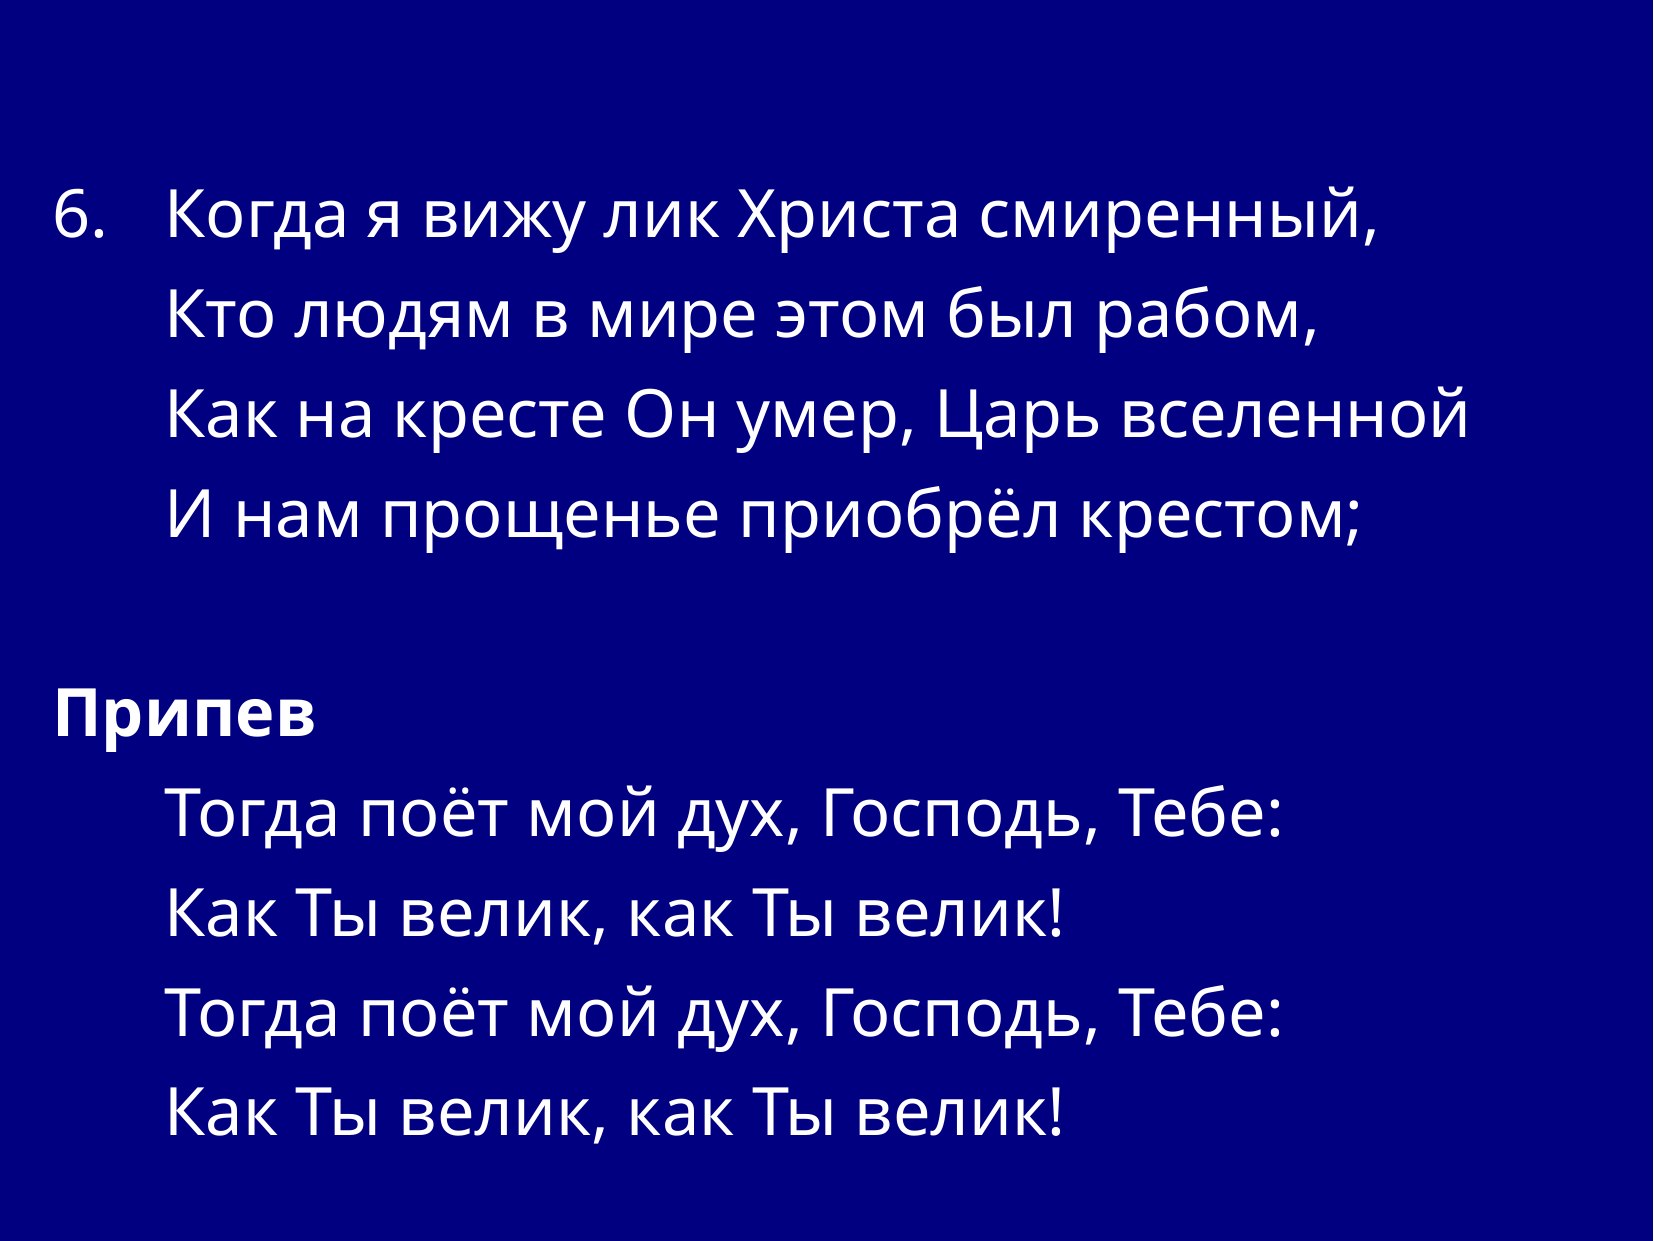

6.	Когда я вижу лик Христа смиренный,
	Кто людям в мире этом был рабом,
	Как на кресте Он умер, Царь вселенной
	И нам прощенье приобрёл крестом;
Припев
	Тогда поёт мой дух, Господь, Тебе:
	Как Ты велик, как Ты велик!
	Тогда поёт мой дух, Господь, Тебе:
	Как Ты велик, как Ты велик!